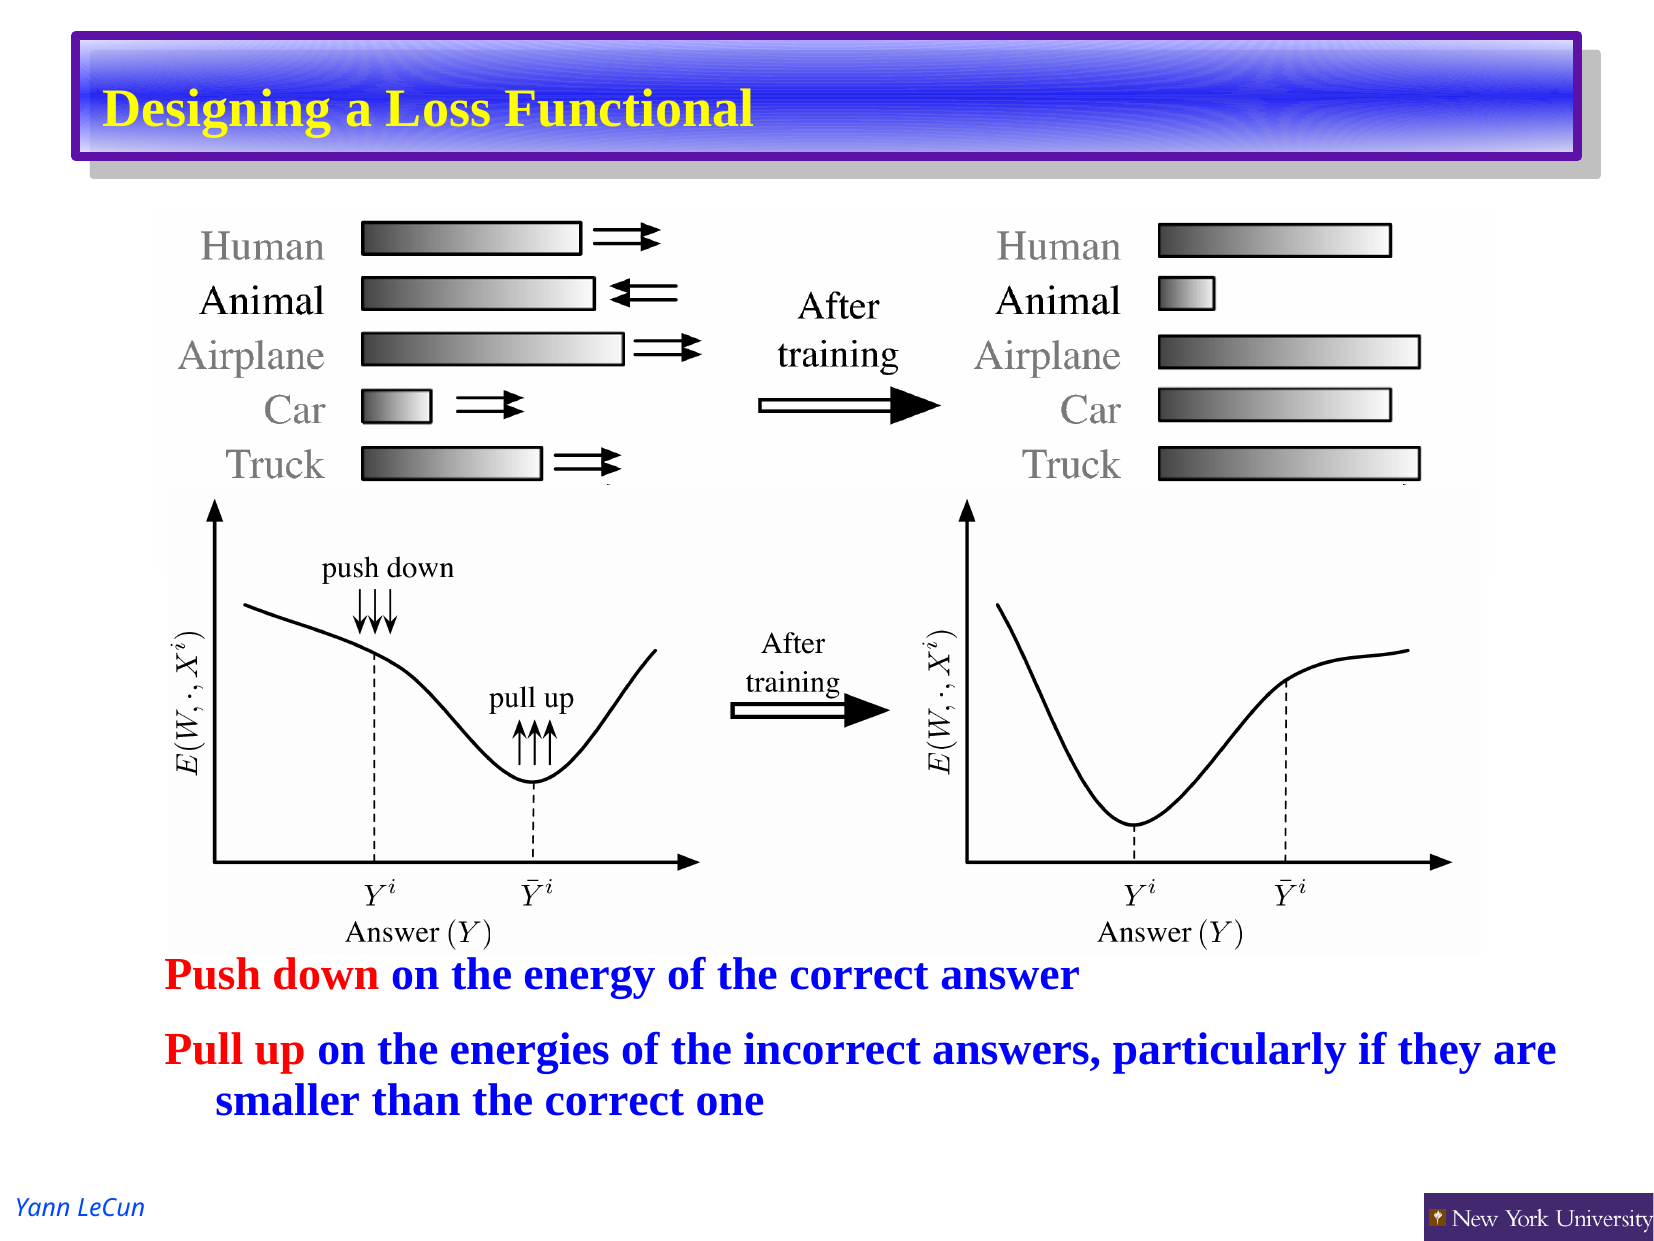

# Designing a Loss Functional
Push down on the energy of the correct answer
Pull up on the energies of the incorrect answers, particularly if they are smaller than the correct one